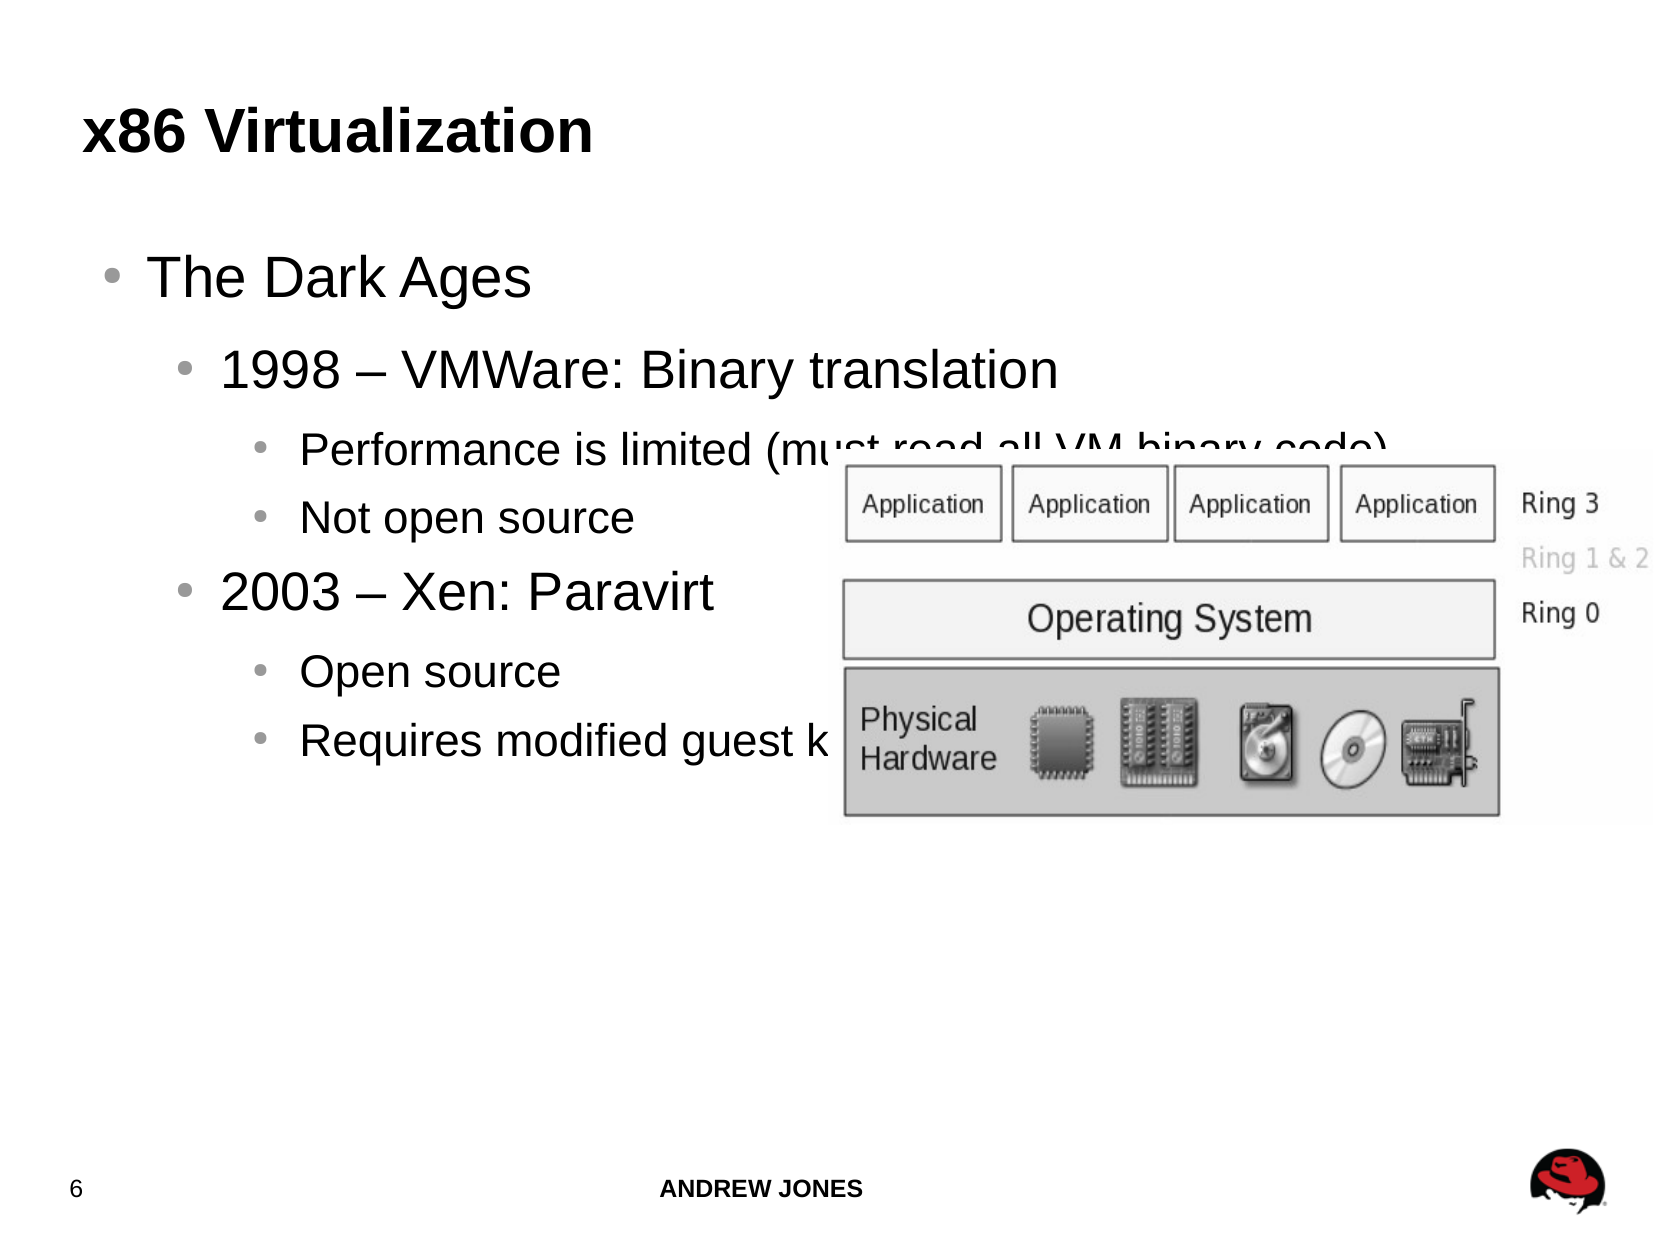

# x86 Virtualization
The Dark Ages
1998 – VMWare: Binary translation
Performance is limited (must read all VM binary code)
Not open source
2003 – Xen: Paravirt
Open source
Requires modified guest kernel code (hypercalls)